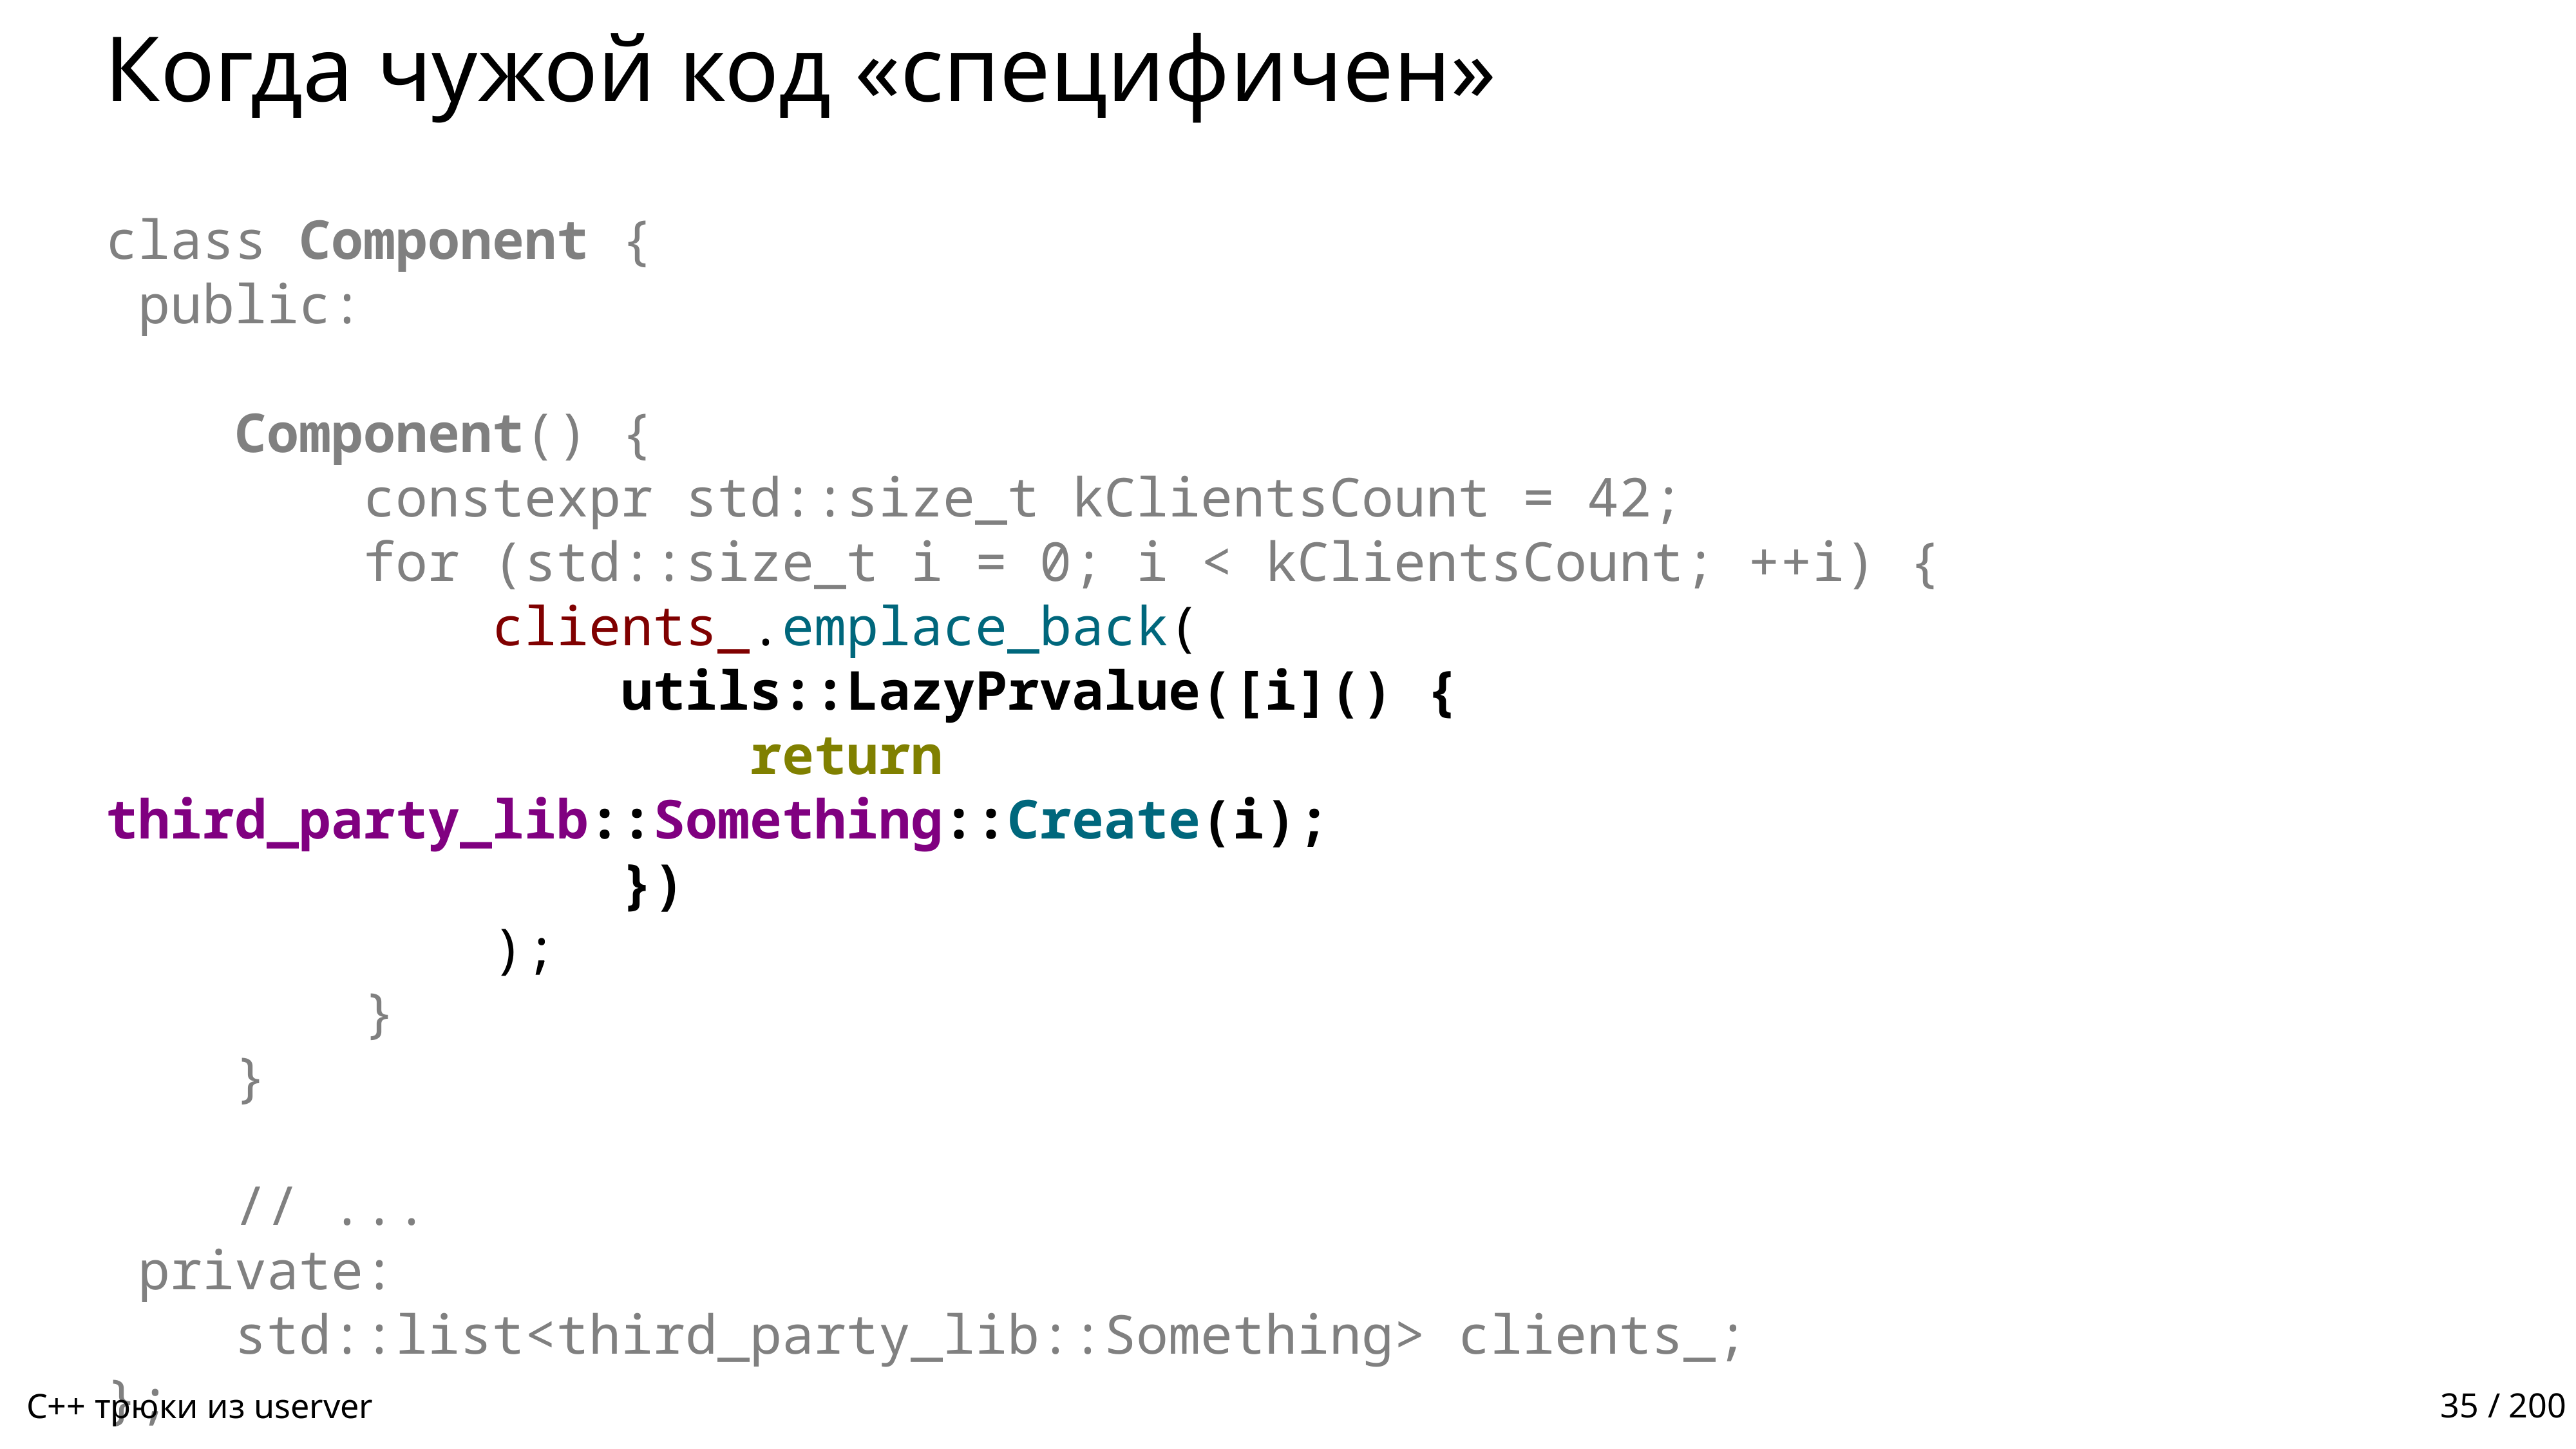

Когда чужой код «специфичен»
# class Component {
 public:
 Component() {
 constexpr std::size_t kClientsCount = 42;
 for (std::size_t i = 0; i < kClientsCount; ++i) {
 clients_.emplace_back(
 utils::LazyPrvalue([i]() {
 return third_party_lib::Something::Create(i);
 })
 );
 }
 }
 // ...
 private:
 std::list<third_party_lib::Something> clients_;
};
C++ трюки из userver